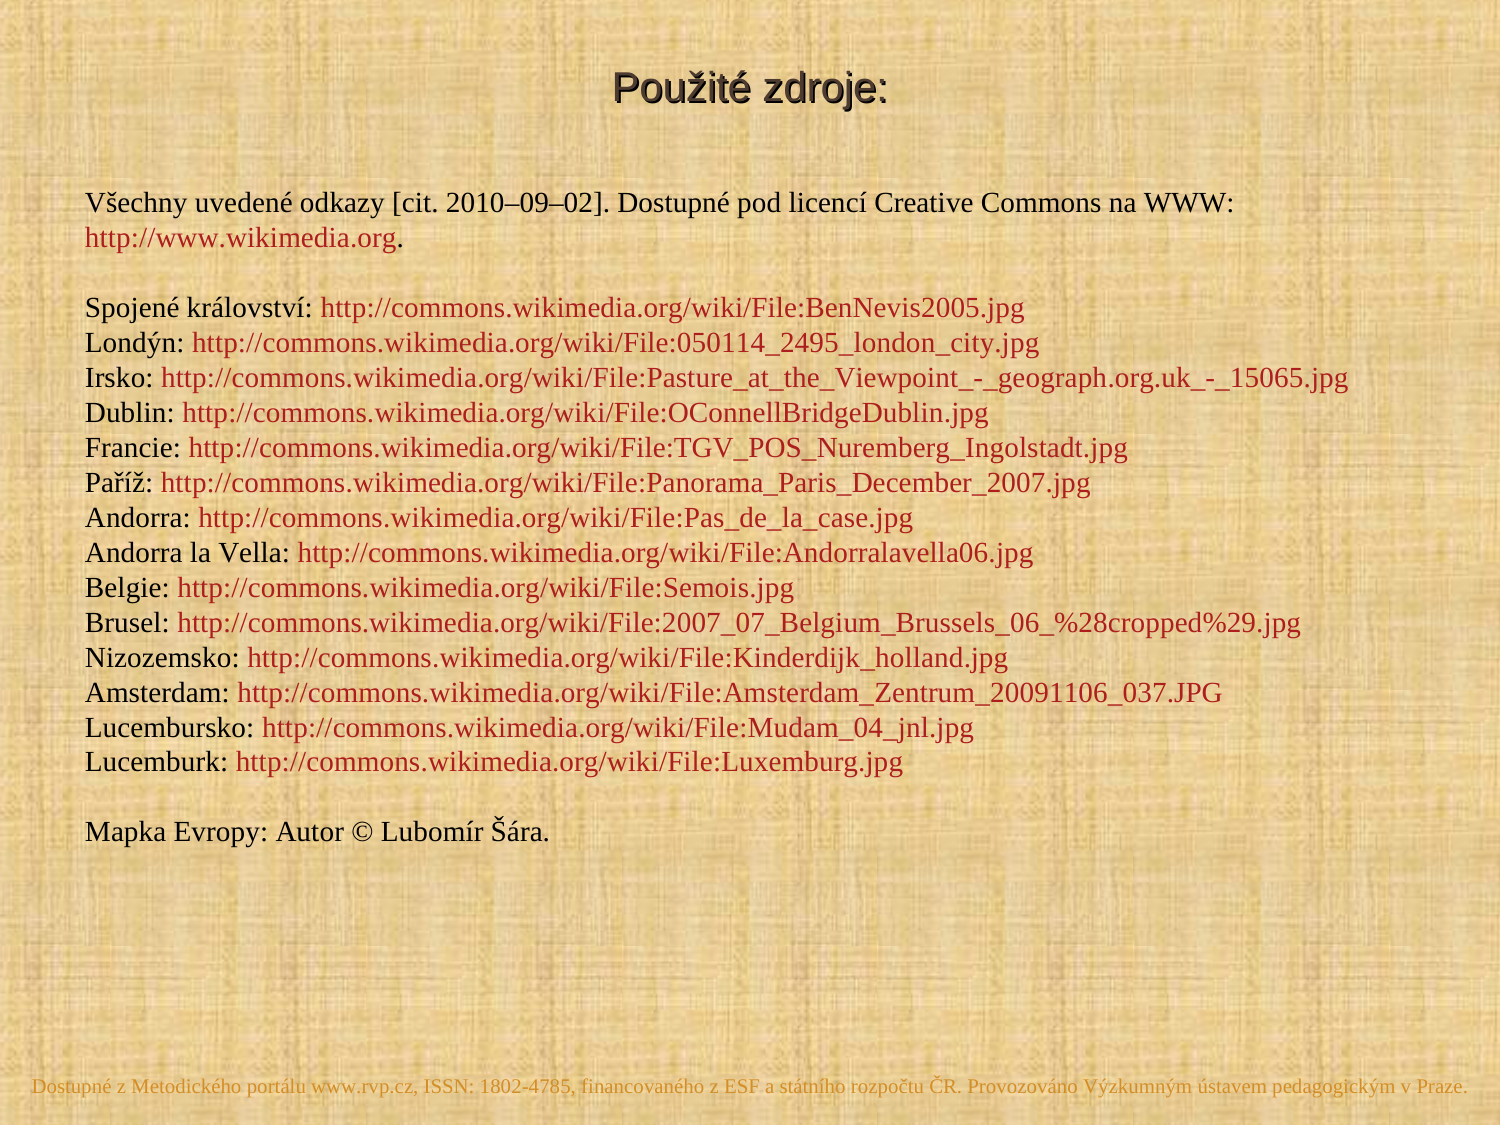

Použité zdroje:
Všechny uvedené odkazy [cit. 2010–09–02]. Dostupné pod licencí Creative Commons na WWW: http://www.wikimedia.org.
Spojené království: http://commons.wikimedia.org/wiki/File:BenNevis2005.jpg
Londýn: http://commons.wikimedia.org/wiki/File:050114_2495_london_city.jpg
Irsko: http://commons.wikimedia.org/wiki/File:Pasture_at_the_Viewpoint_-_geograph.org.uk_-_15065.jpg
Dublin: http://commons.wikimedia.org/wiki/File:OConnellBridgeDublin.jpg
Francie: http://commons.wikimedia.org/wiki/File:TGV_POS_Nuremberg_Ingolstadt.jpg
Paříž: http://commons.wikimedia.org/wiki/File:Panorama_Paris_December_2007.jpg
Andorra: http://commons.wikimedia.org/wiki/File:Pas_de_la_case.jpg
Andorra la Vella: http://commons.wikimedia.org/wiki/File:Andorralavella06.jpg
Belgie: http://commons.wikimedia.org/wiki/File:Semois.jpg
Brusel: http://commons.wikimedia.org/wiki/File:2007_07_Belgium_Brussels_06_%28cropped%29.jpg
Nizozemsko: http://commons.wikimedia.org/wiki/File:Kinderdijk_holland.jpg
Amsterdam: http://commons.wikimedia.org/wiki/File:Amsterdam_Zentrum_20091106_037.JPG
Lucembursko: http://commons.wikimedia.org/wiki/File:Mudam_04_jnl.jpg
Lucemburk: http://commons.wikimedia.org/wiki/File:Luxemburg.jpg
Mapka Evropy: Autor © Lubomír Šára.
Dostupné z Metodického portálu www.rvp.cz, ISSN: 1802-4785, financovaného z ESF a státního rozpočtu ČR. Provozováno Výzkumným ústavem pedagogickým v Praze.